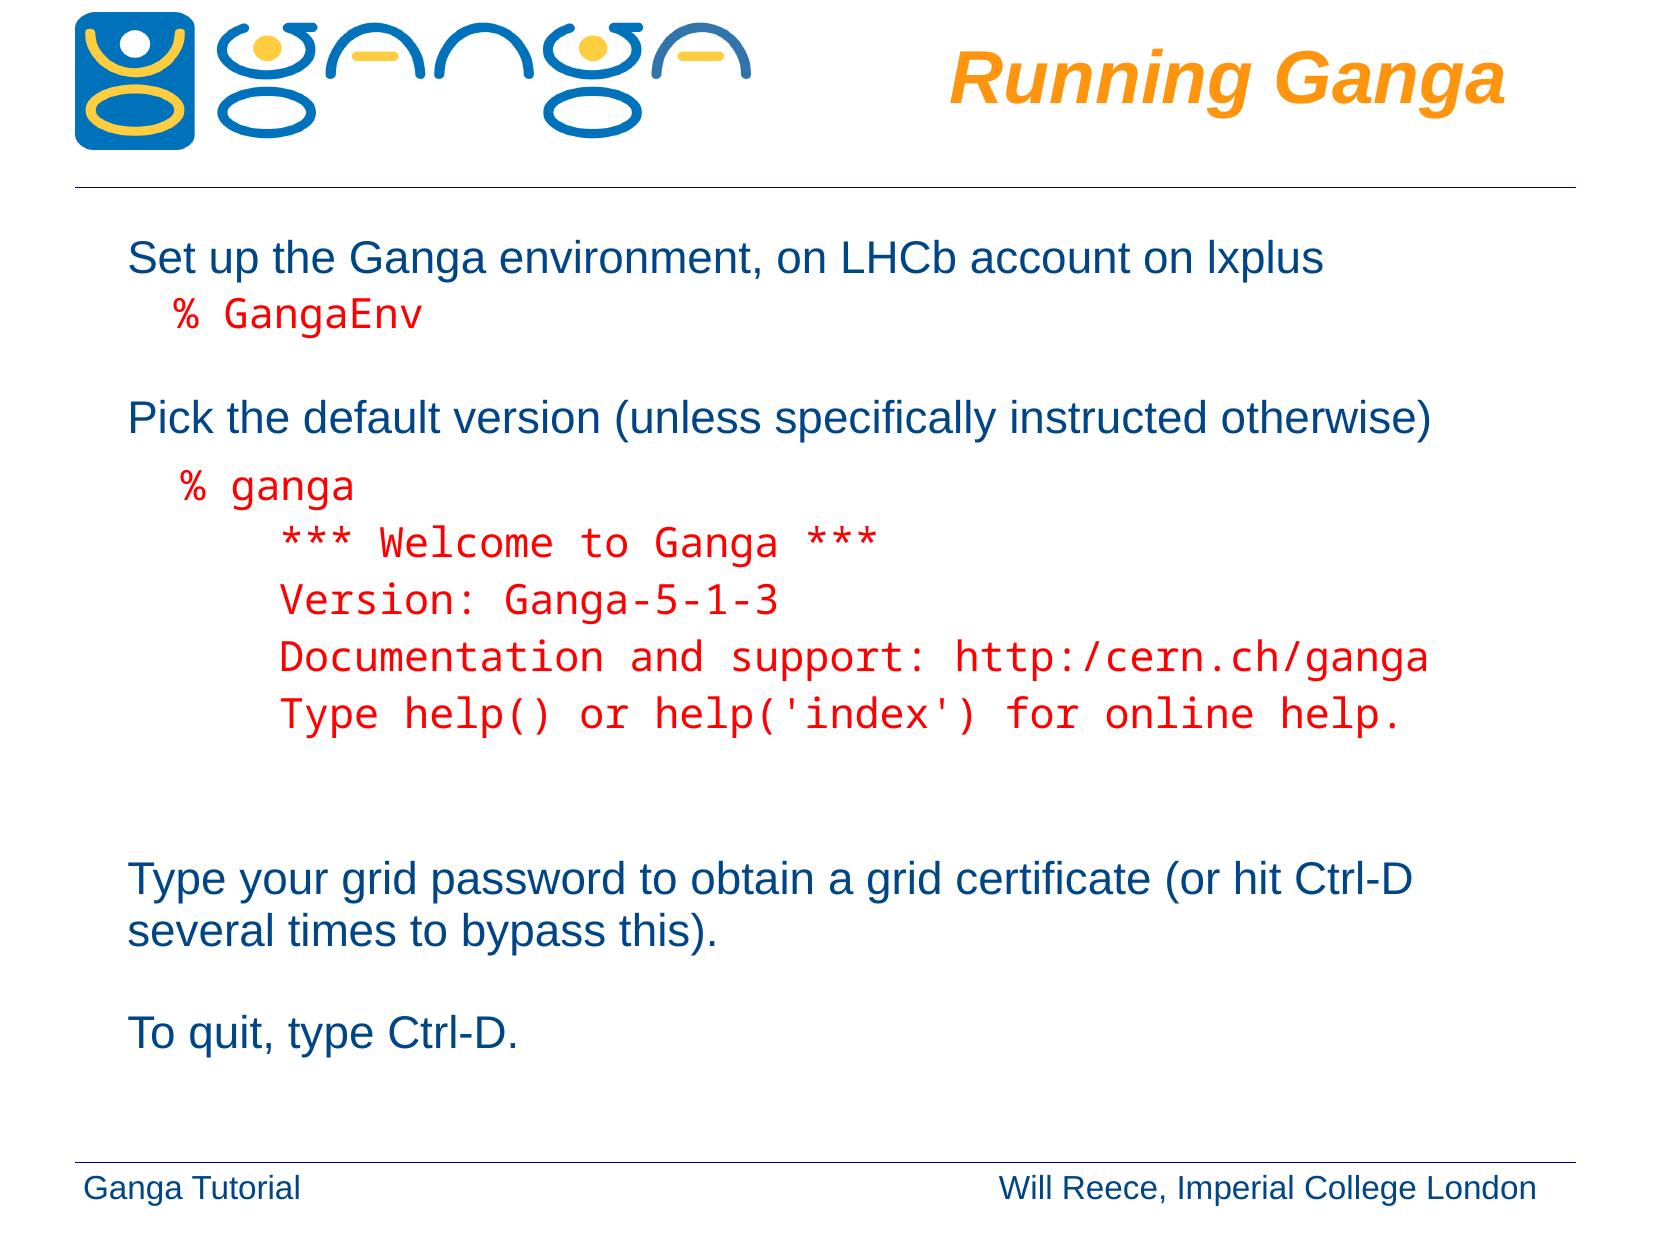

# Running Ganga
Set up the Ganga environment, on LHCb account on lxplus
 % GangaEnv
Pick the default version (unless specifically instructed otherwise)
Type your grid password to obtain a grid certificate (or hit Ctrl-D
several times to bypass this).
To quit, type Ctrl-D.
% ganga
 	*** Welcome to Ganga ***
 	Version: Ganga-5-1-3
 	Documentation and support: http:/cern.ch/ganga
 	Type help() or help('index') for online help.
Ganga Tutorial
Will Reece, Imperial College London